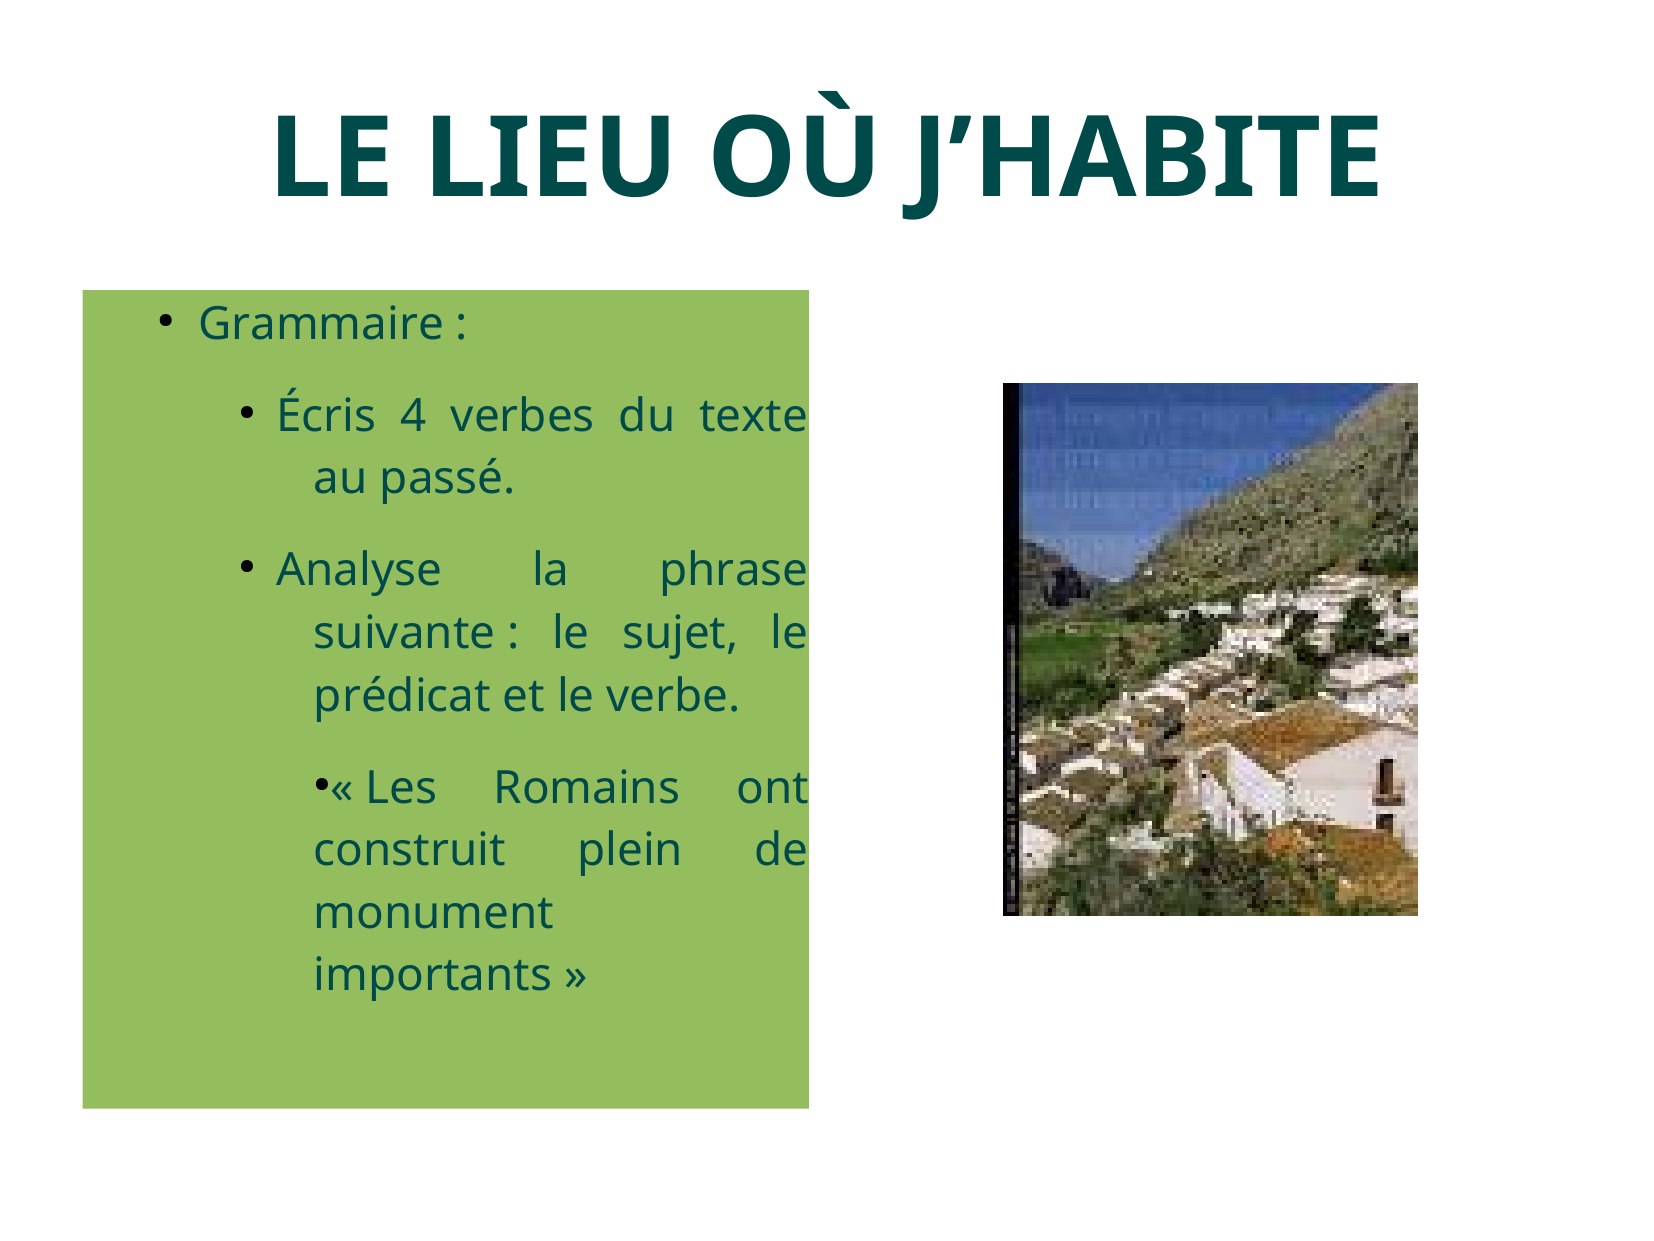

# LE LIEU OÙ J’HABITE
Grammaire :
Écris 4 verbes du texte au passé.
Analyse la phrase suivante : le sujet, le prédicat et le verbe.
« Les Romains ont construit plein de monument importants »